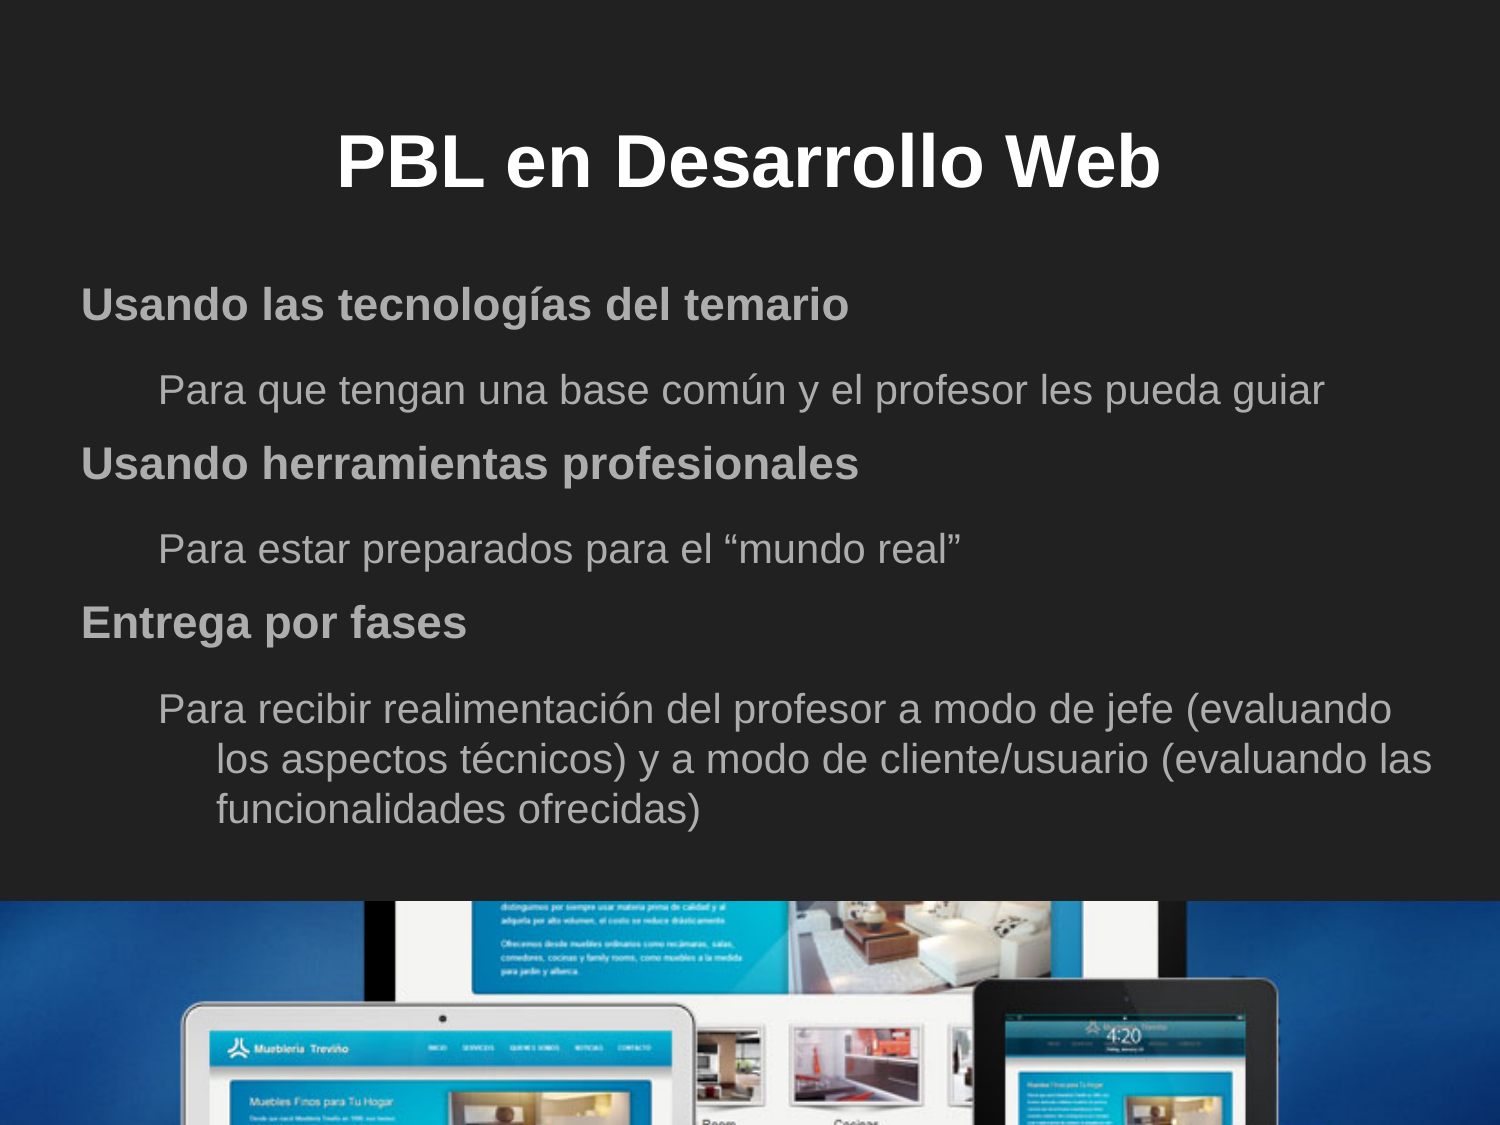

# PBL en Desarrollo Web
Usando las tecnologías del temario
Para que tengan una base común y el profesor les pueda guiar
Usando herramientas profesionales
Para estar preparados para el “mundo real”
Entrega por fases
Para recibir realimentación del profesor a modo de jefe (evaluando los aspectos técnicos) y a modo de cliente/usuario (evaluando las funcionalidades ofrecidas)